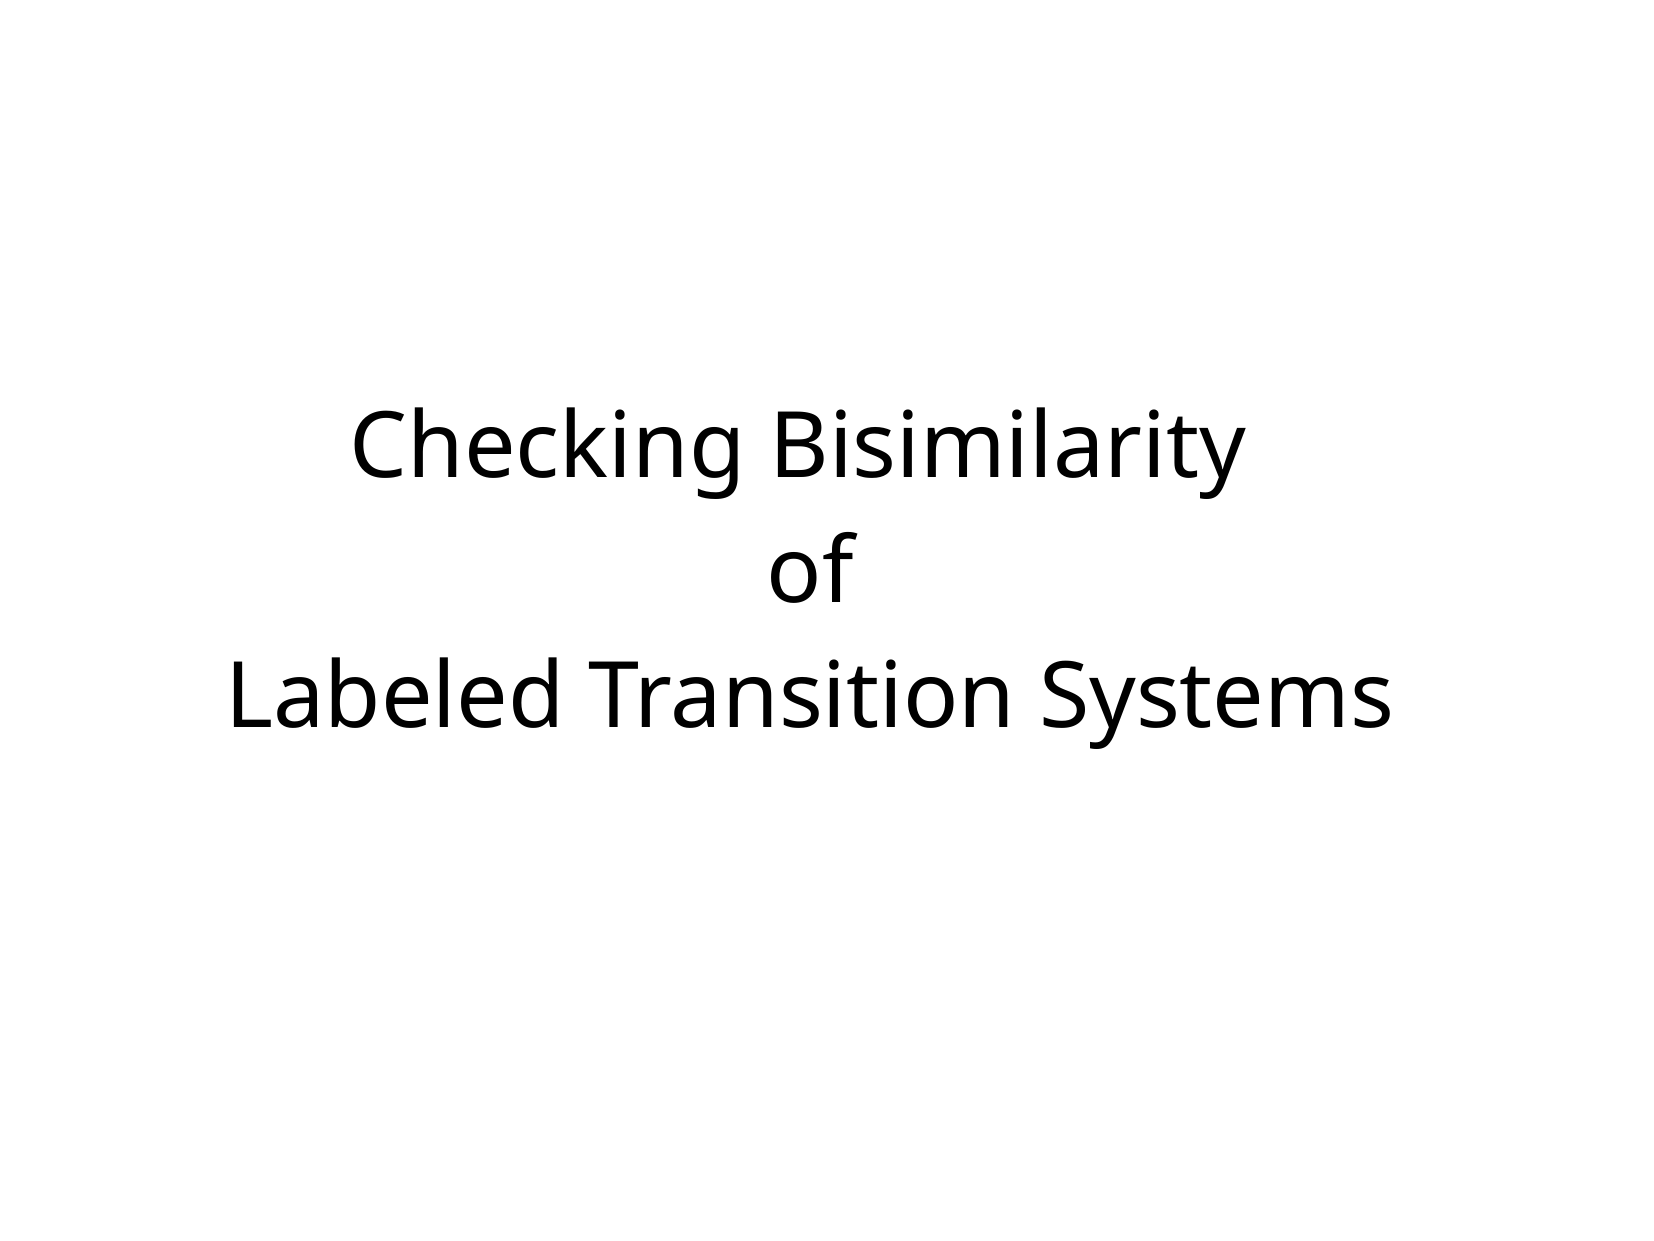

#
Checking Bisimilarity
of
Labeled Transition Systems